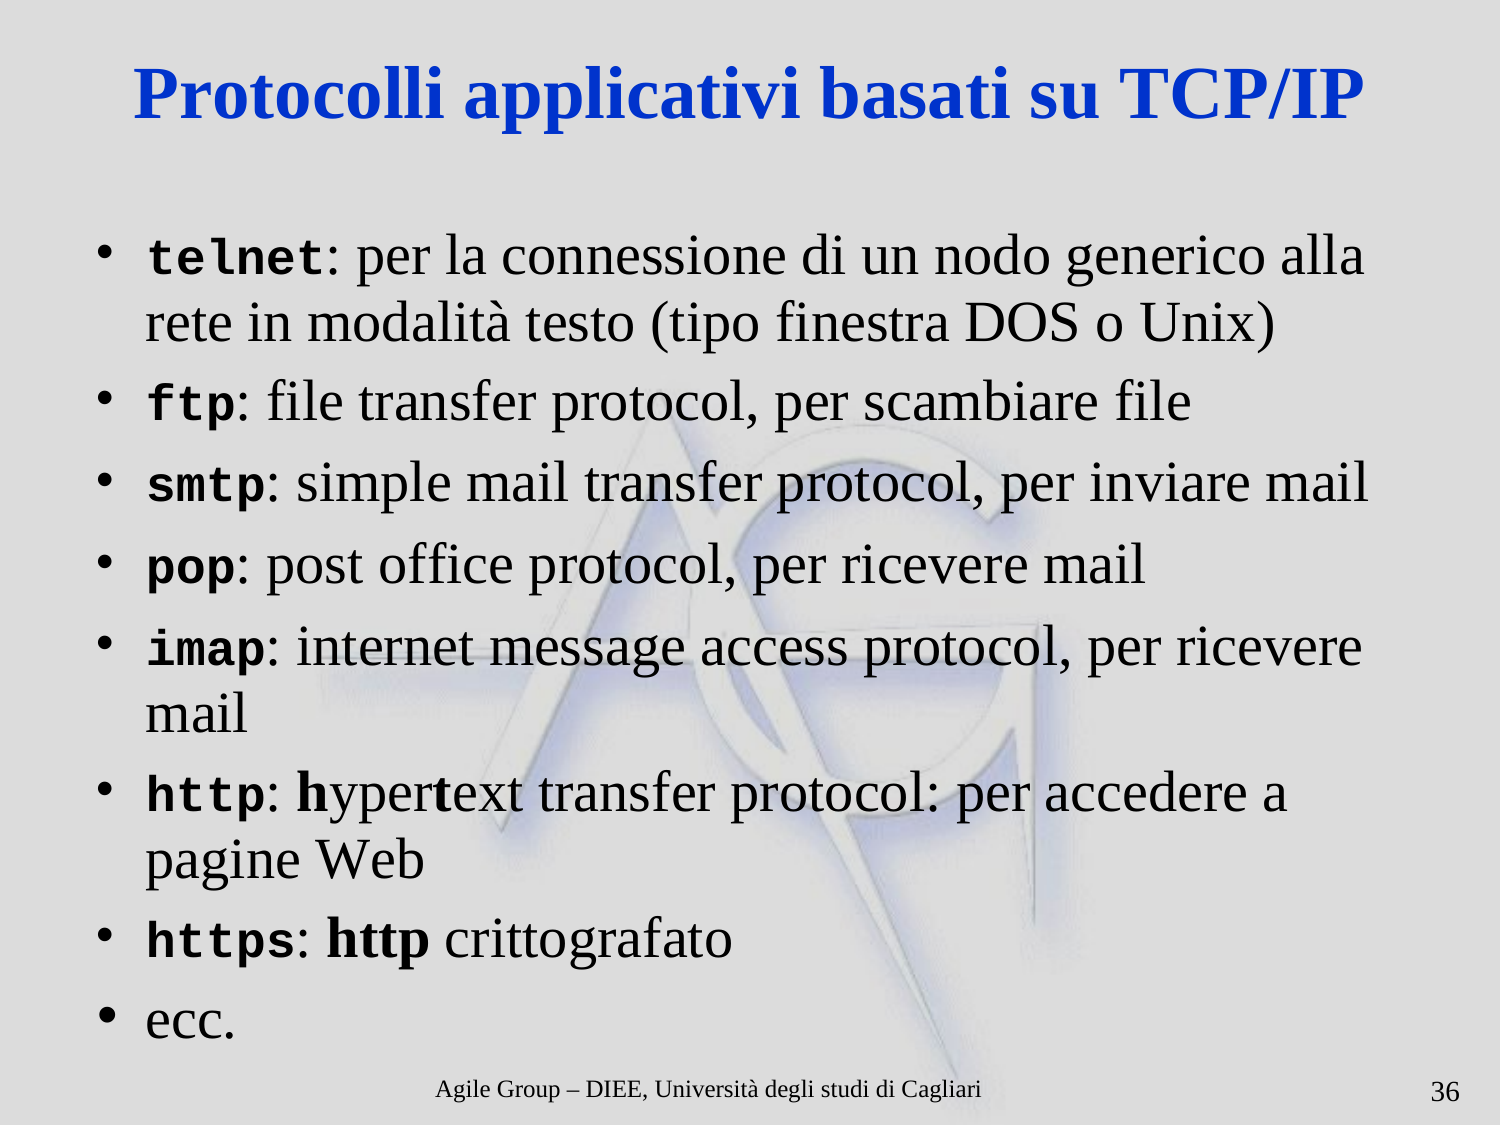

# Protocolli applicativi basati su TCP/IP
telnet: per la connessione di un nodo generico alla rete in modalità testo (tipo finestra DOS o Unix)
ftp: file transfer protocol, per scambiare file
smtp: simple mail transfer protocol, per inviare mail
pop: post office protocol, per ricevere mail
imap: internet message access protocol, per ricevere mail
http: hypertext transfer protocol: per accedere a pagine Web
https: http crittografato
ecc.
36